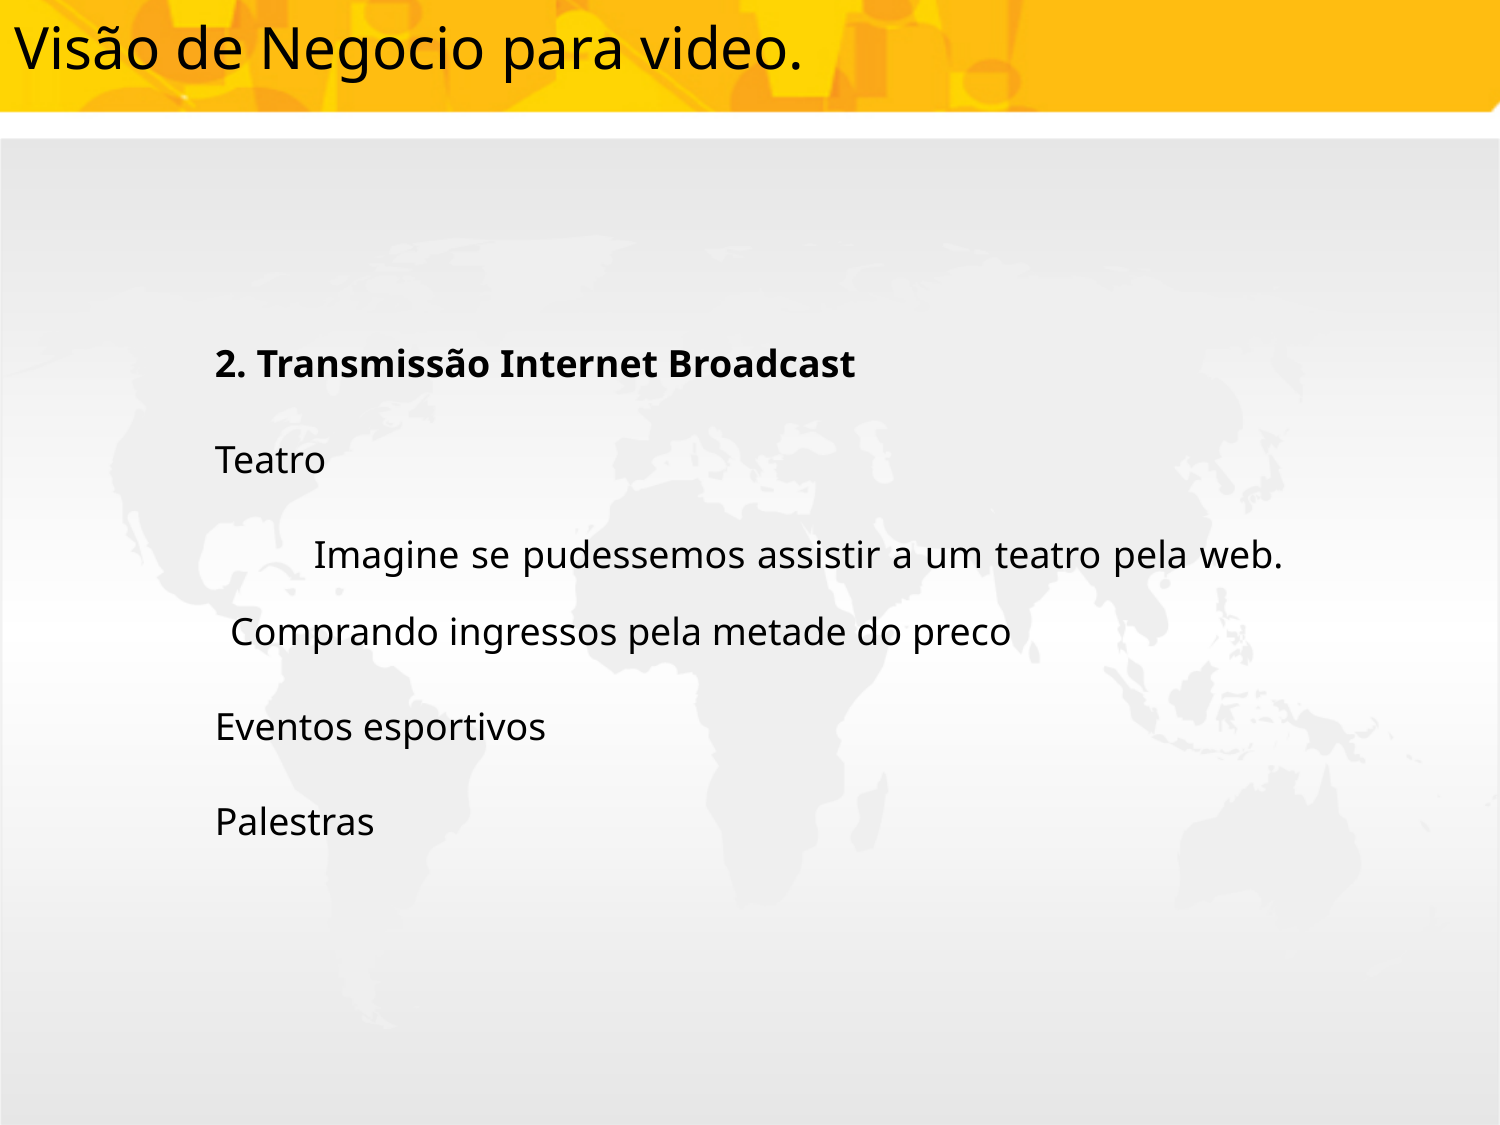

Visão de Negocio para video.
 2. Transmissão Internet Broadcast
 Teatro
 		Imagine se pudessemos assistir a um teatro pela web. 		Comprando ingressos pela metade do preco
 Eventos esportivos
 Palestras